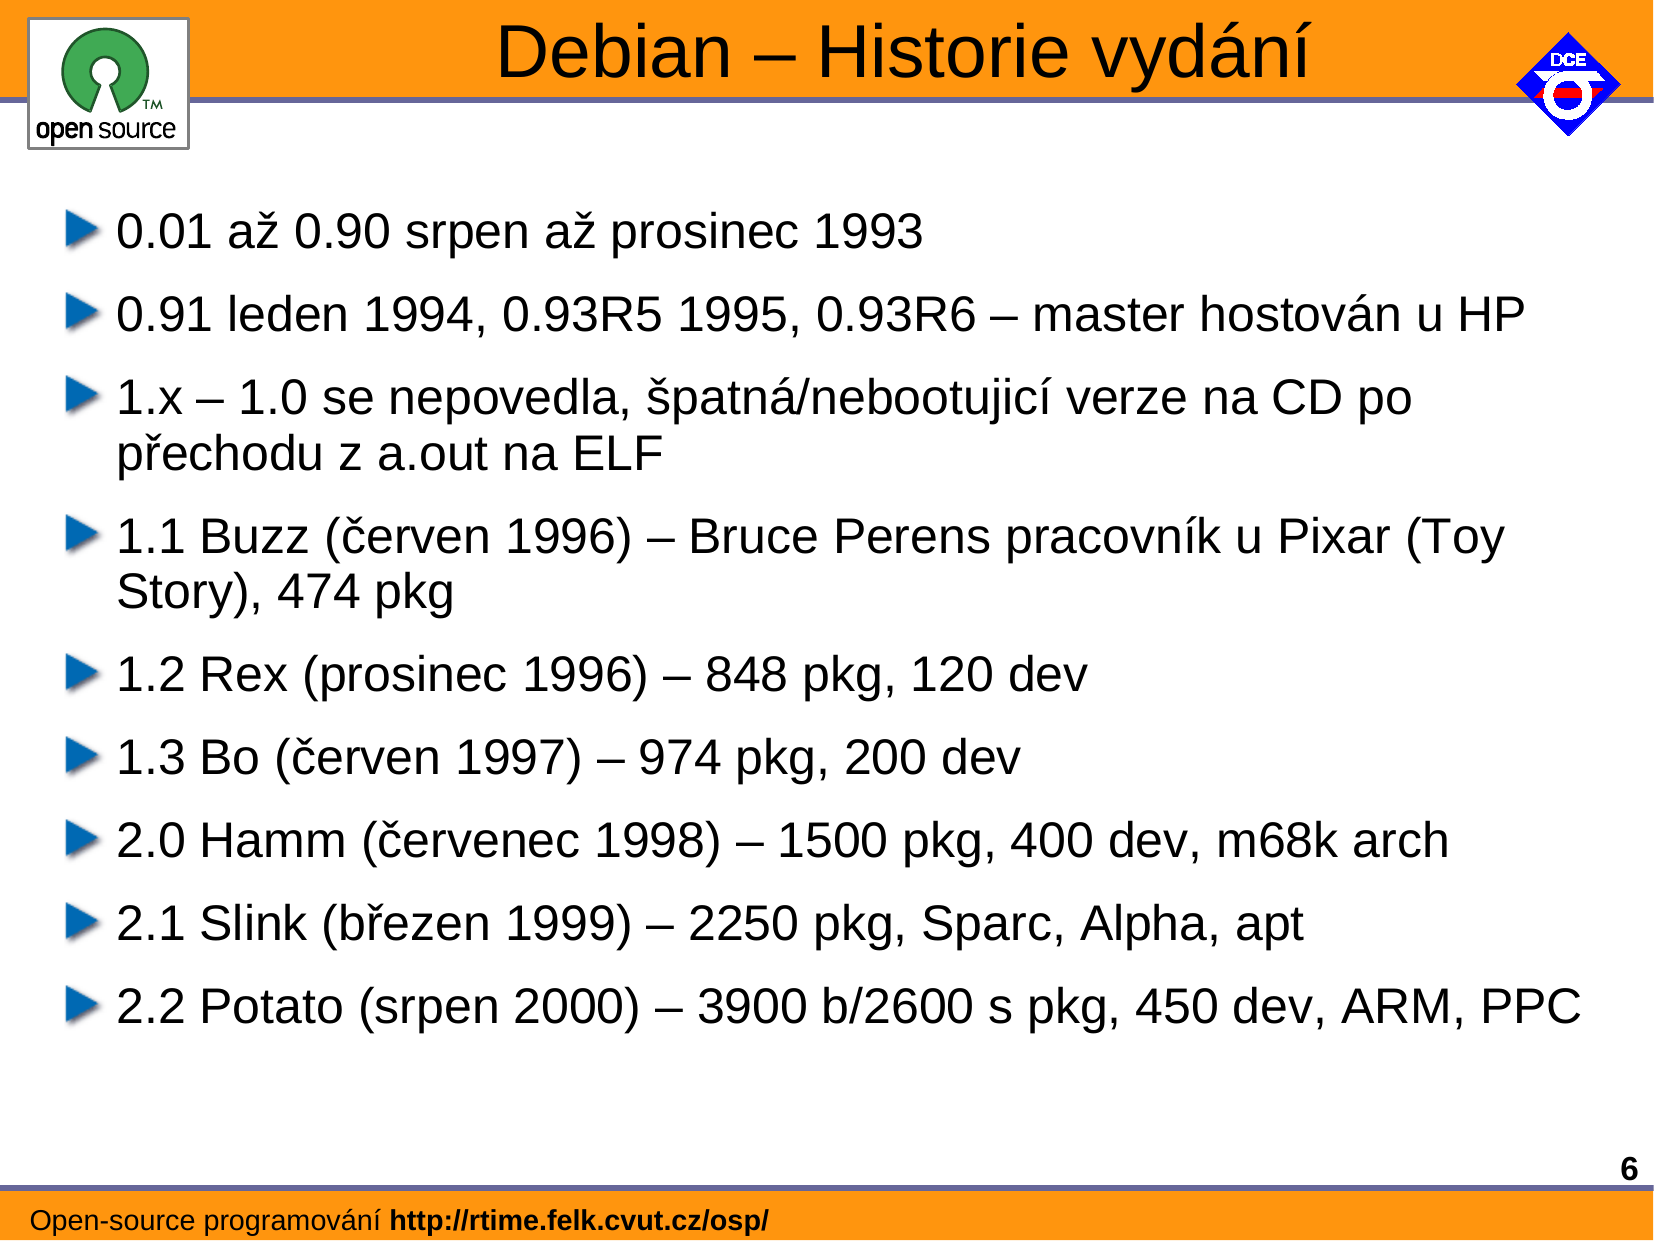

# Debian – Historie vydání
0.01 až 0.90 srpen až prosinec 1993
0.91 leden 1994, 0.93R5 1995, 0.93R6 – master hostován u HP
1.x – 1.0 se nepovedla, špatná/nebootujicí verze na CD po přechodu z a.out na ELF
1.1 Buzz (červen 1996) – Bruce Perens pracovník u Pixar (Toy Story), 474 pkg
1.2 Rex (prosinec 1996) – 848 pkg, 120 dev
1.3 Bo (červen 1997) – 974 pkg, 200 dev
2.0 Hamm (červenec 1998) – 1500 pkg, 400 dev, m68k arch
2.1 Slink (březen 1999) – 2250 pkg, Sparc, Alpha, apt
2.2 Potato (srpen 2000) – 3900 b/2600 s pkg, 450 dev, ARM, PPC